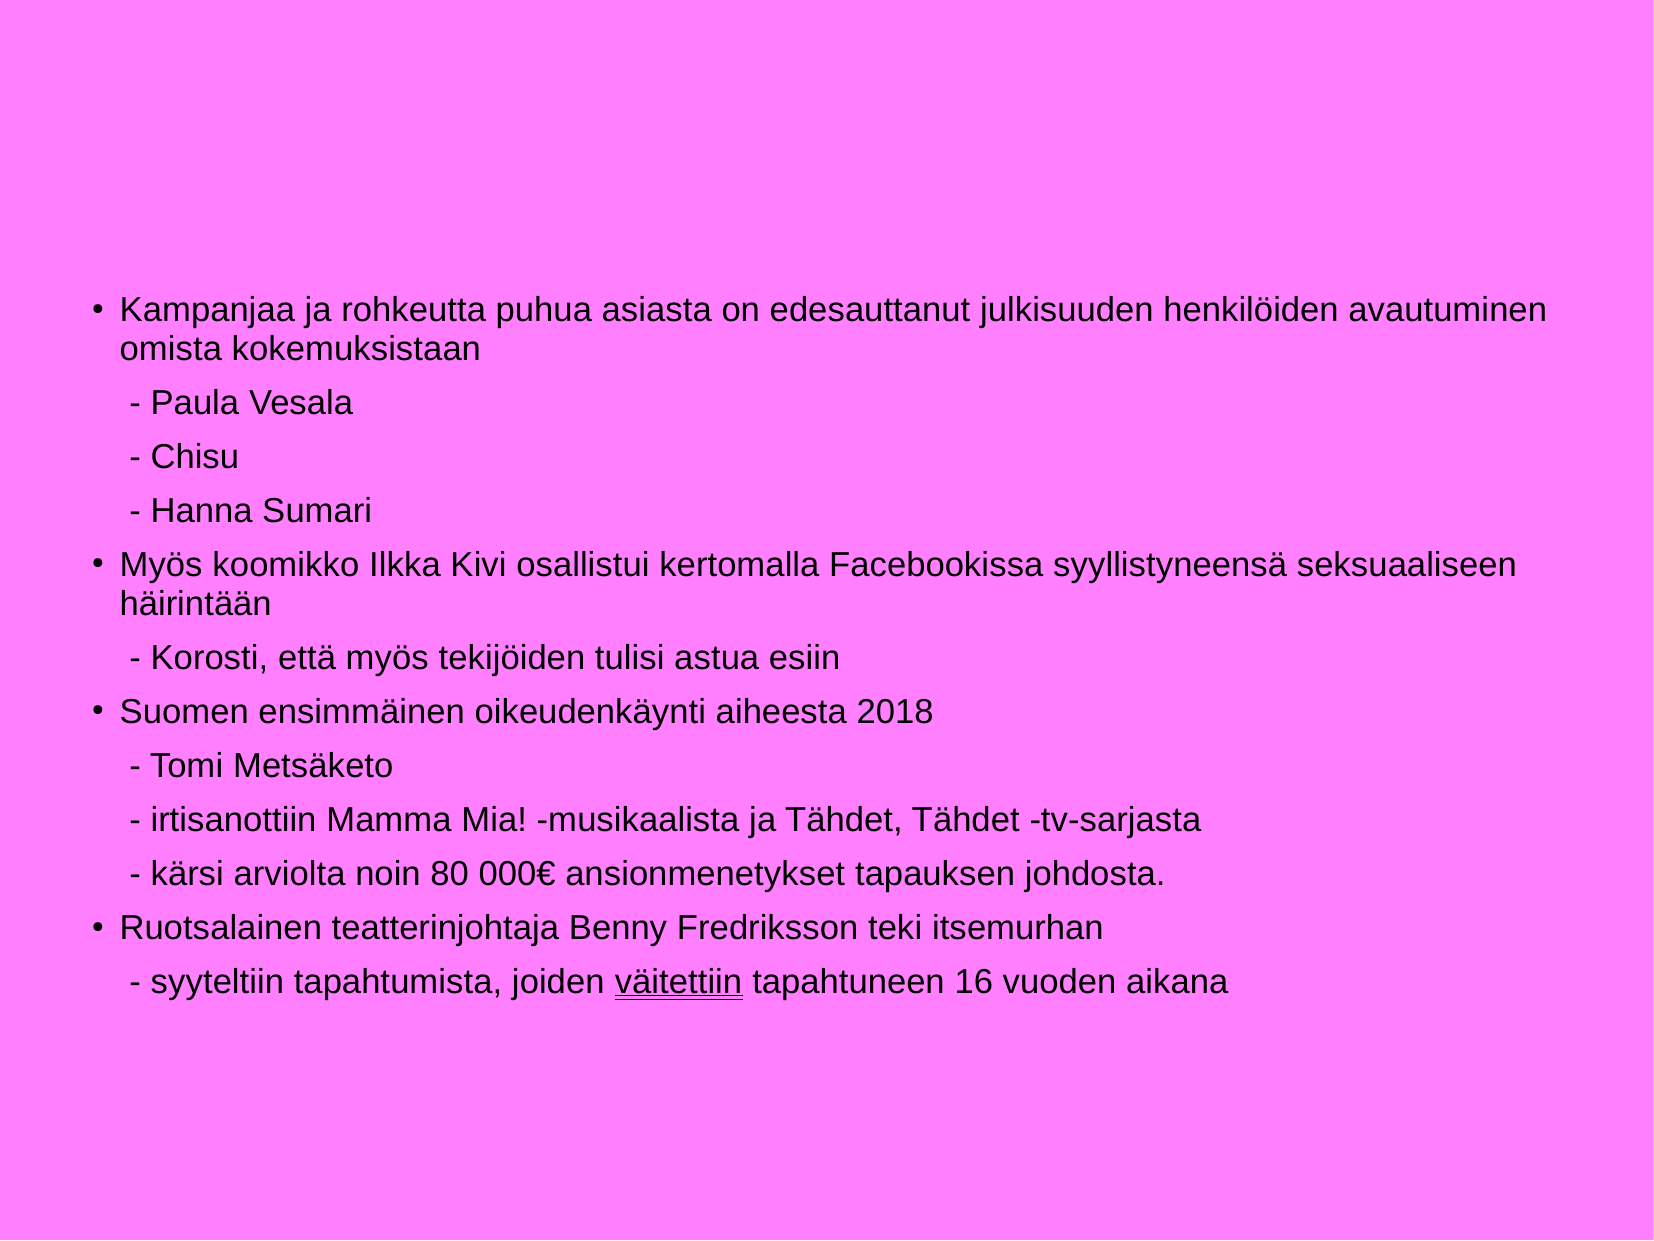

#
Kampanjaa ja rohkeutta puhua asiasta on edesauttanut julkisuuden henkilöiden avautuminen omista kokemuksistaan
 - Paula Vesala
 - Chisu
 - Hanna Sumari
Myös koomikko Ilkka Kivi osallistui kertomalla Facebookissa syyllistyneensä seksuaaliseen häirintään
 - Korosti, että myös tekijöiden tulisi astua esiin
Suomen ensimmäinen oikeudenkäynti aiheesta 2018
 - Tomi Metsäketo
 - irtisanottiin Mamma Mia! -musikaalista ja Tähdet, Tähdet -tv-sarjasta
 - kärsi arviolta noin 80 000€ ansionmenetykset tapauksen johdosta.
Ruotsalainen teatterinjohtaja Benny Fredriksson teki itsemurhan
 - syyteltiin tapahtumista, joiden väitettiin tapahtuneen 16 vuoden aikana